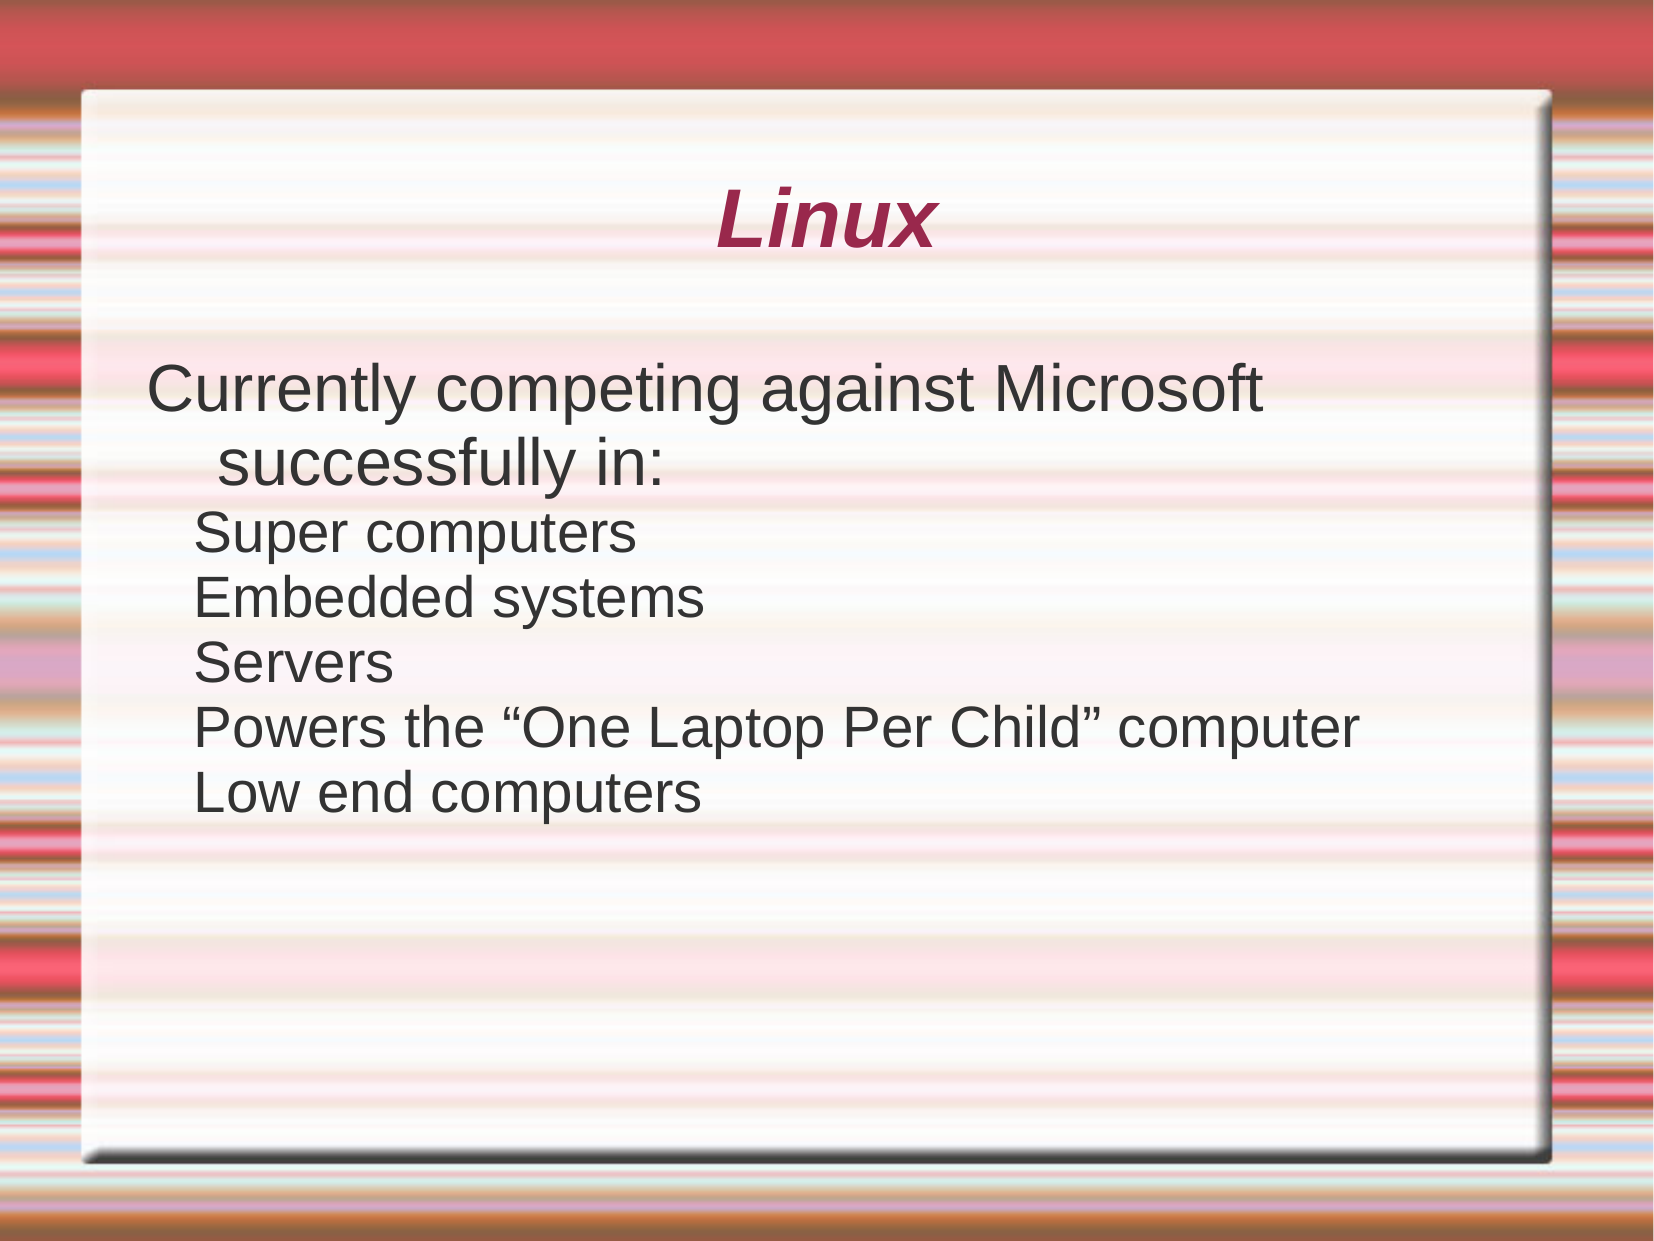

# Linux
Currently competing against Microsoft successfully in:
Super computers
Embedded systems
Servers
Powers the “One Laptop Per Child” computer
Low end computers